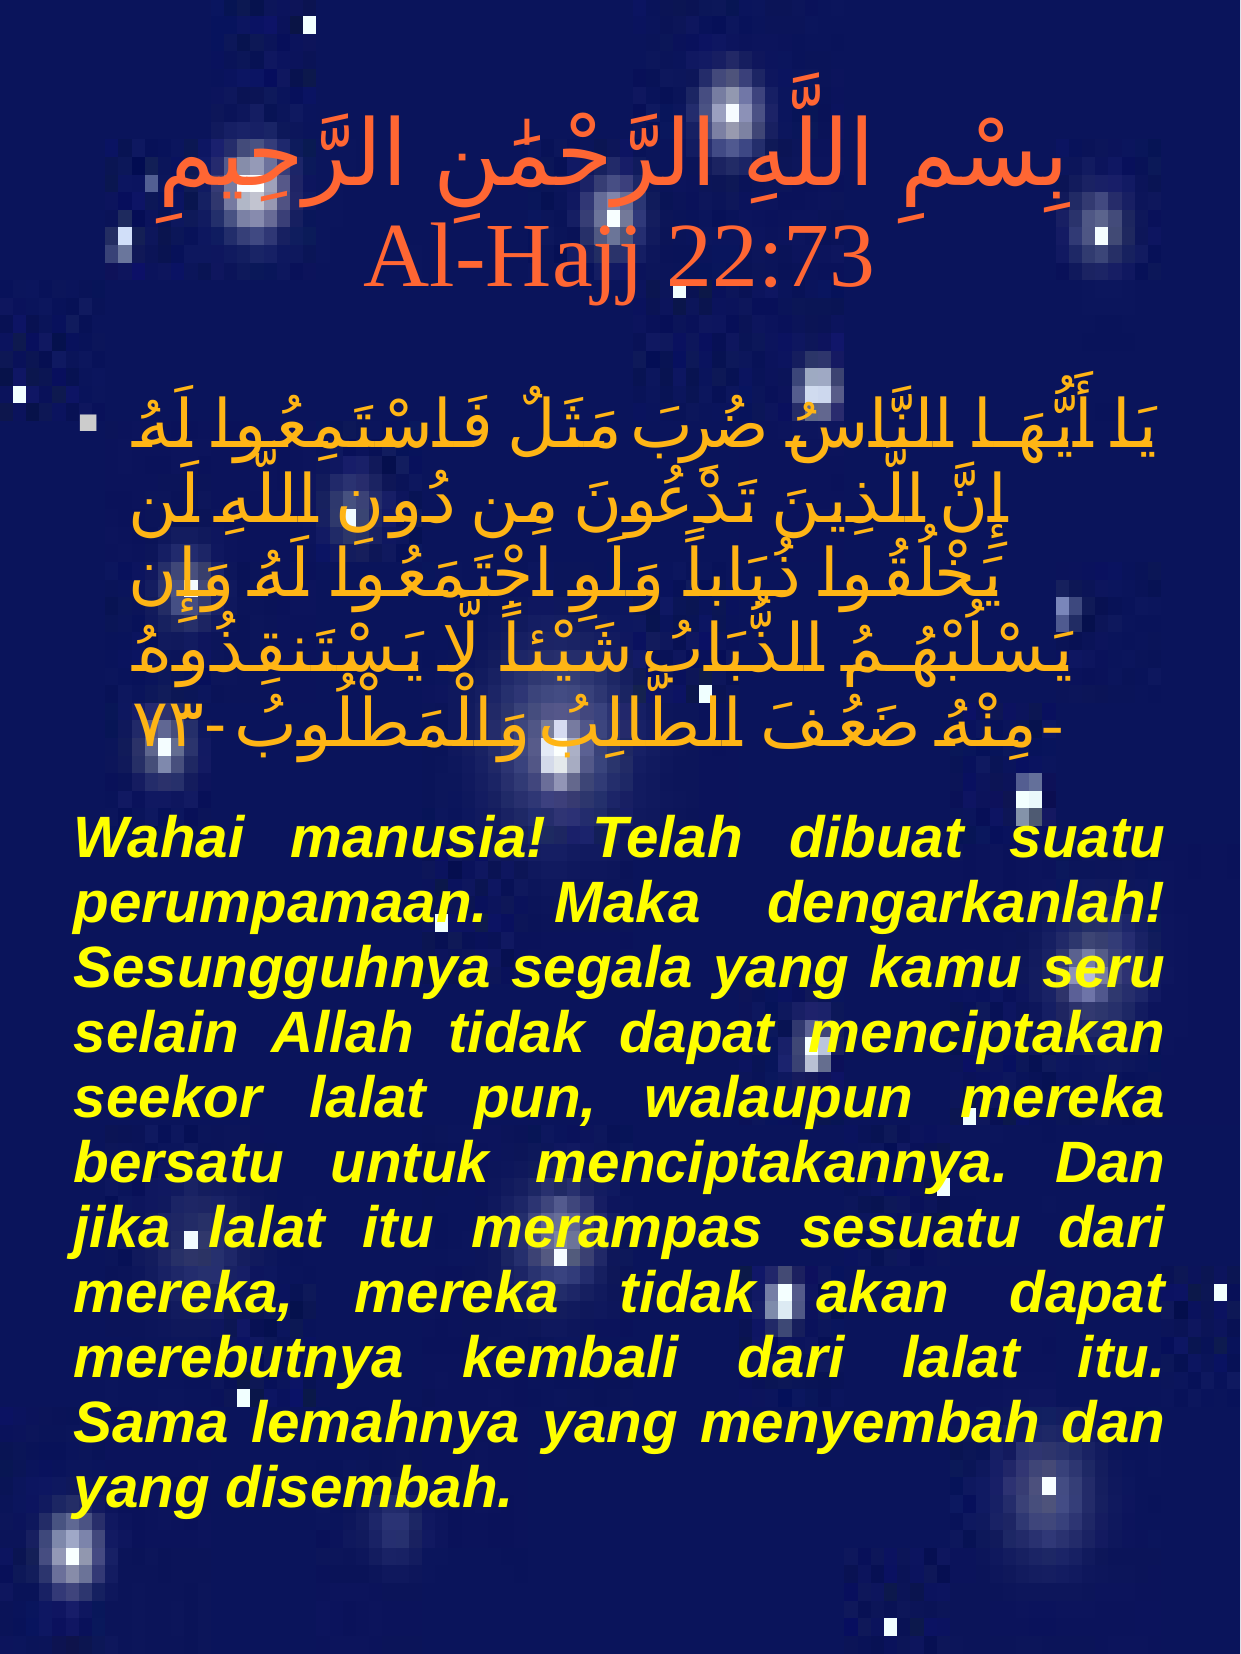

# بِسْمِ اللَّهِ الرَّحْمَٰنِ الرَّحِيمِ Al-Hajj 22:73
يَا أَيُّهَا النَّاسُ ضُرِبَ مَثَلٌ فَاسْتَمِعُوا لَهُ إِنَّ الَّذِينَ تَدْعُونَ مِن دُونِ اللَّهِ لَن يَخْلُقُوا ذُبَاباً وَلَوِ اجْتَمَعُوا لَهُ وَإِن يَسْلُبْهُمُ الذُّبَابُ شَيْئاً لَّا يَسْتَنقِذُوهُ مِنْهُ ضَعُفَ الطَّالِبُ وَالْمَطْلُوبُ -٧٣-
Wahai manusia! Telah dibuat suatu perumpamaan. Maka dengarkanlah! Sesungguhnya segala yang kamu seru selain Allah tidak dapat menciptakan seekor lalat pun, walaupun mereka bersatu untuk menciptakannya. Dan jika lalat itu merampas sesuatu dari mereka, mereka tidak akan dapat merebutnya kembali dari lalat itu. Sama lemahnya yang menyembah dan yang disembah.